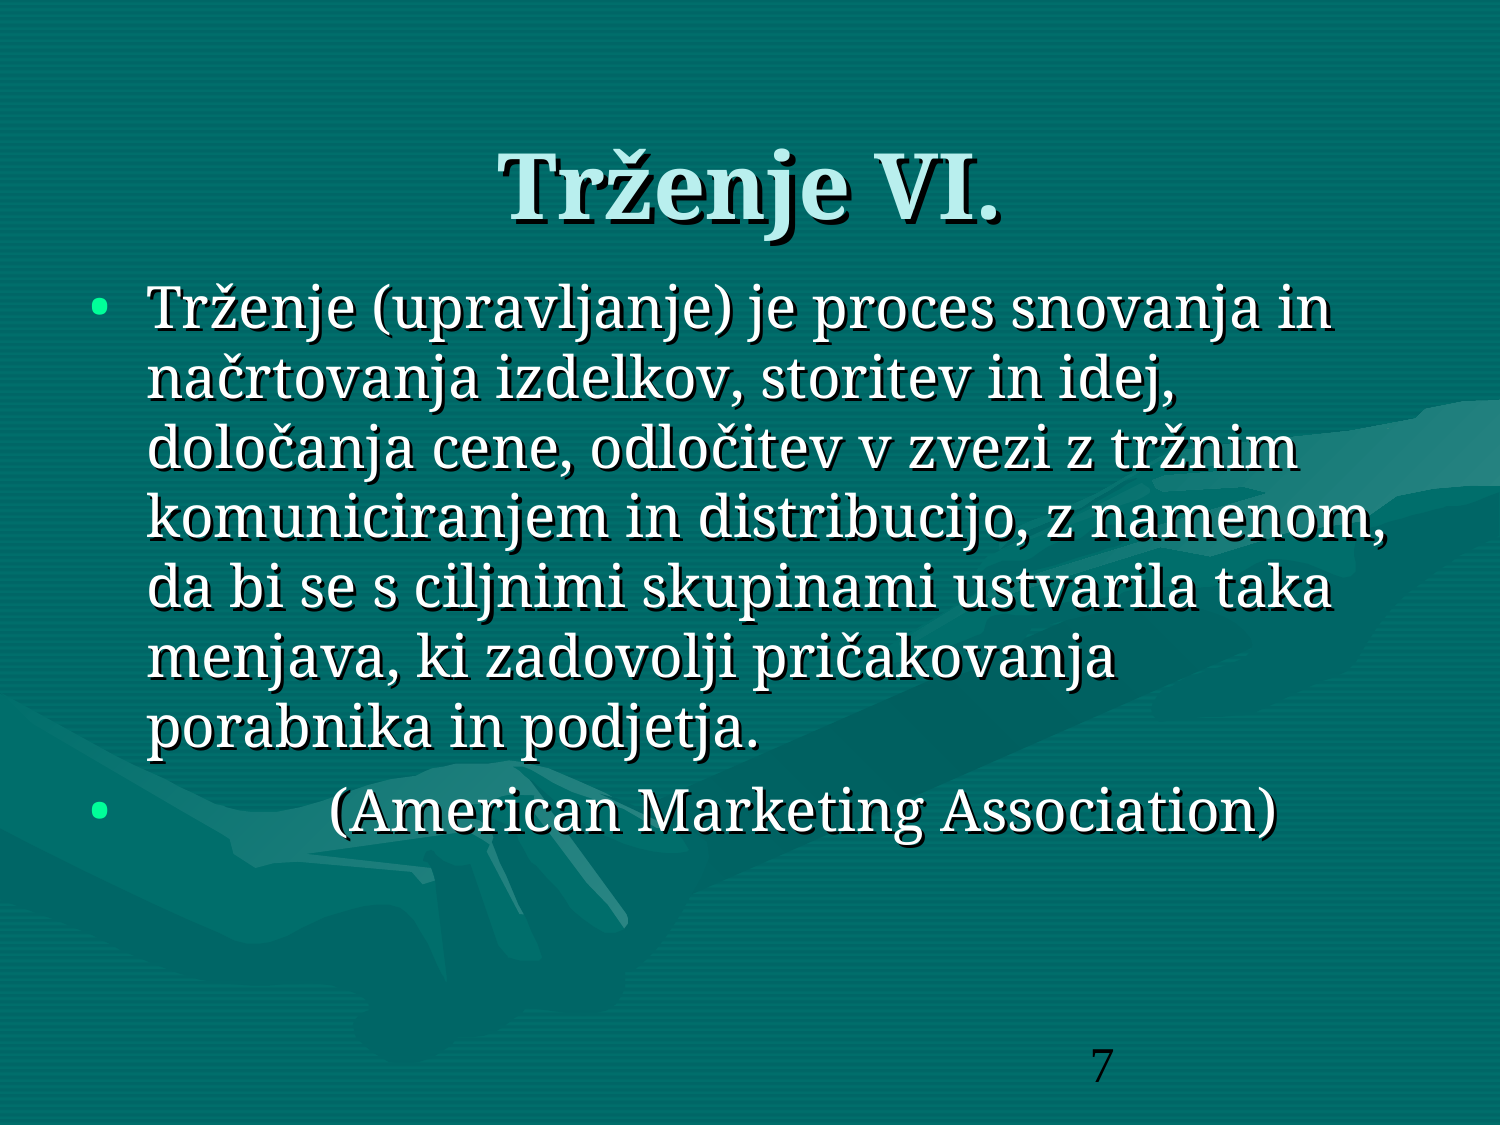

# Trženje VI.
Trženje (upravljanje) je proces snovanja in načrtovanja izdelkov, storitev in idej, določanja cene, odločitev v zvezi z tržnim komuniciranjem in distribucijo, z namenom, da bi se s ciljnimi skupinami ustvarila taka menjava, ki zadovolji pričakovanja porabnika in podjetja.
 (American Marketing Association)
7